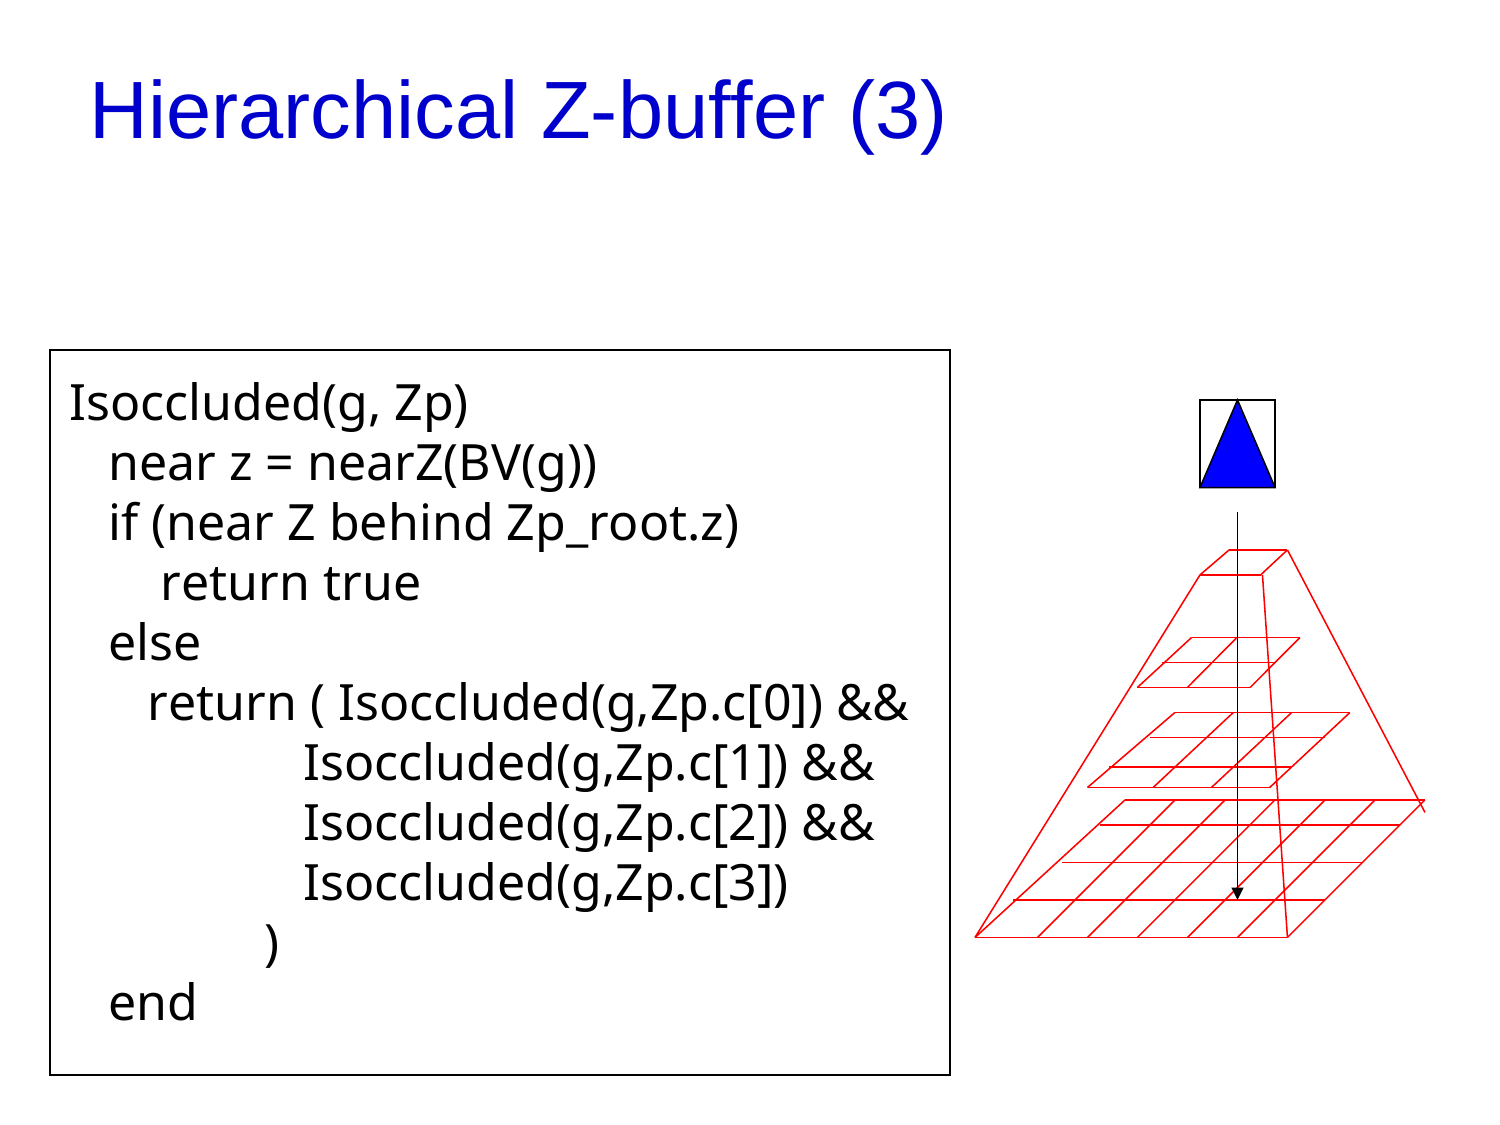

# Hierarchical Z-buffer (3)
Isoccluded(g, Zp)
 near z = nearZ(BV(g))
 if (near Z behind Zp_root.z)
 return true
 else
 return ( Isoccluded(g,Zp.c[0]) &&
 Isoccluded(g,Zp.c[1]) &&
 Isoccluded(g,Zp.c[2]) &&
 Isoccluded(g,Zp.c[3])
 )
 end